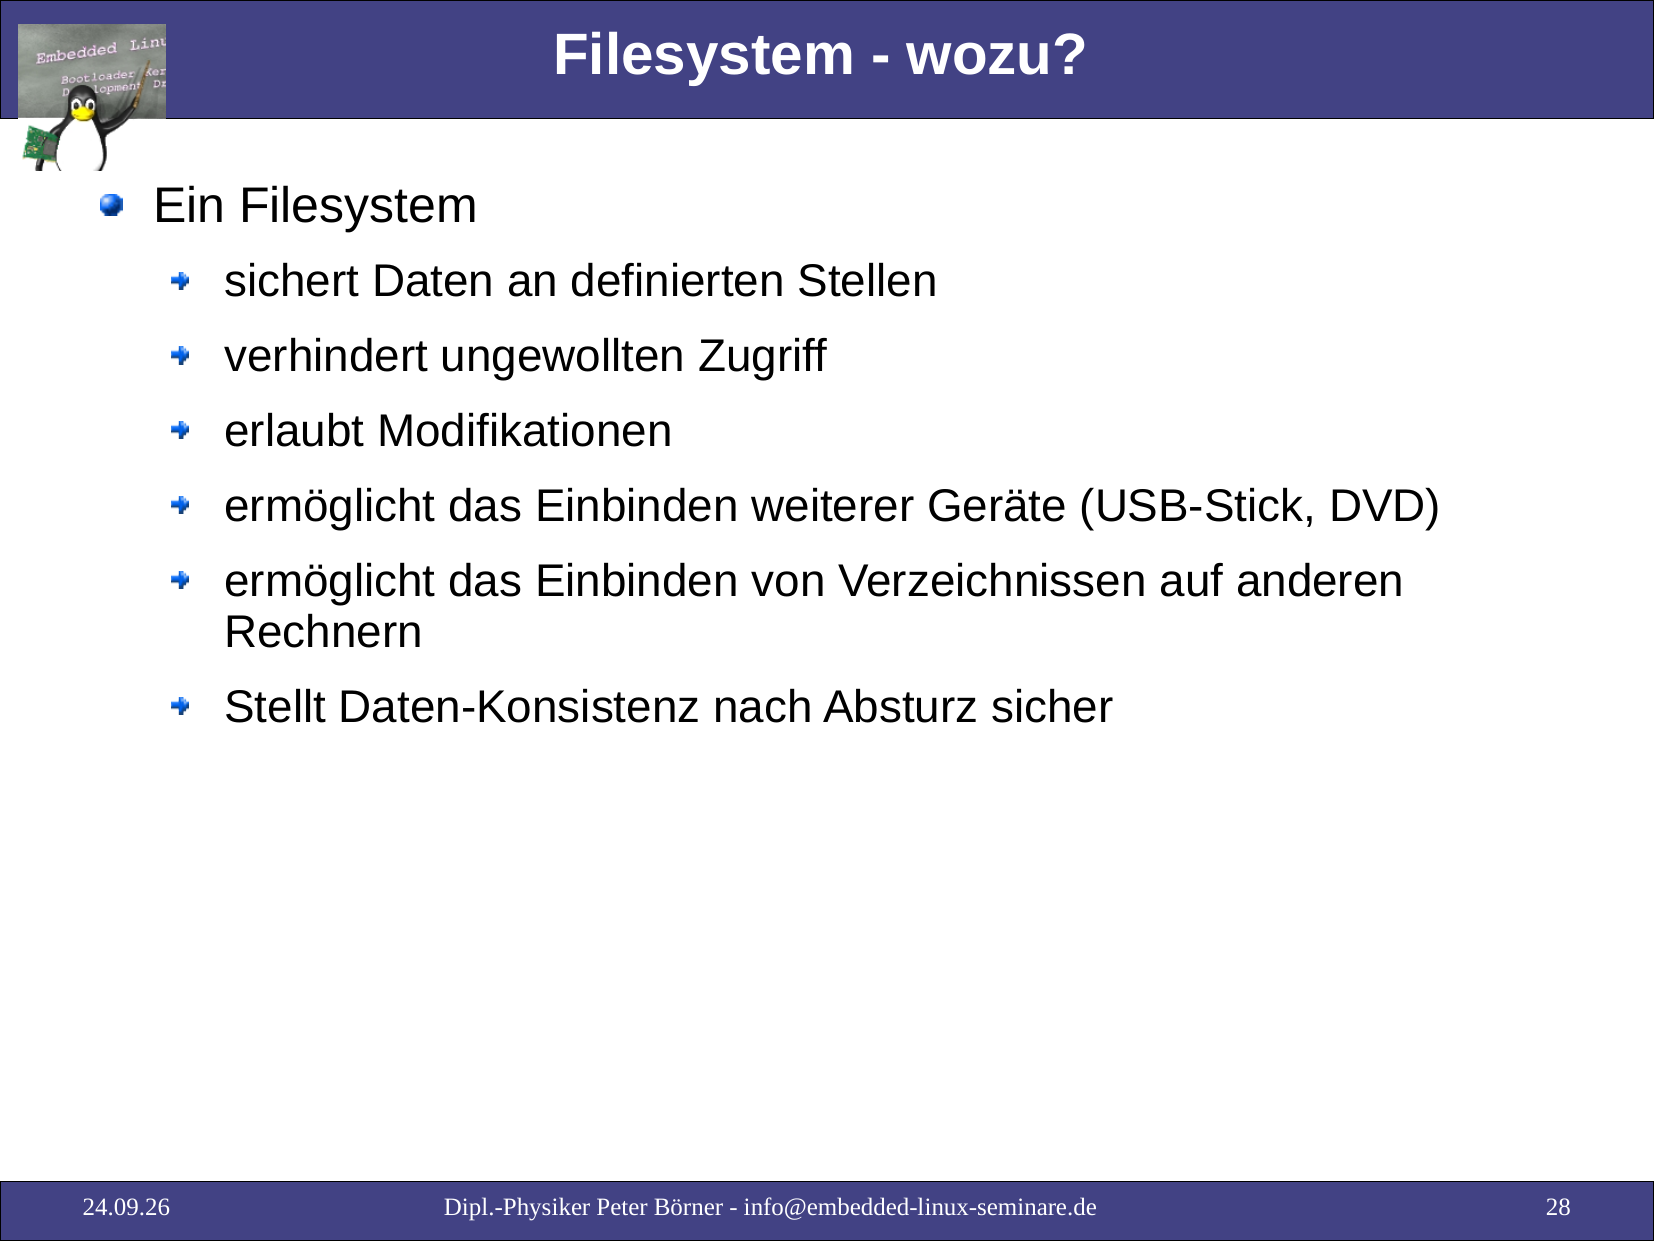

# Filesystem - wozu?
Ein Filesystem
sichert Daten an definierten Stellen
verhindert ungewollten Zugriff
erlaubt Modifikationen
ermöglicht das Einbinden weiterer Geräte (USB-Stick, DVD)
ermöglicht das Einbinden von Verzeichnissen auf anderen Rechnern
Stellt Daten-Konsistenz nach Absturz sicher
 Dipl.-Physiker Peter Börner - info@embedded-linux-seminare.de
28